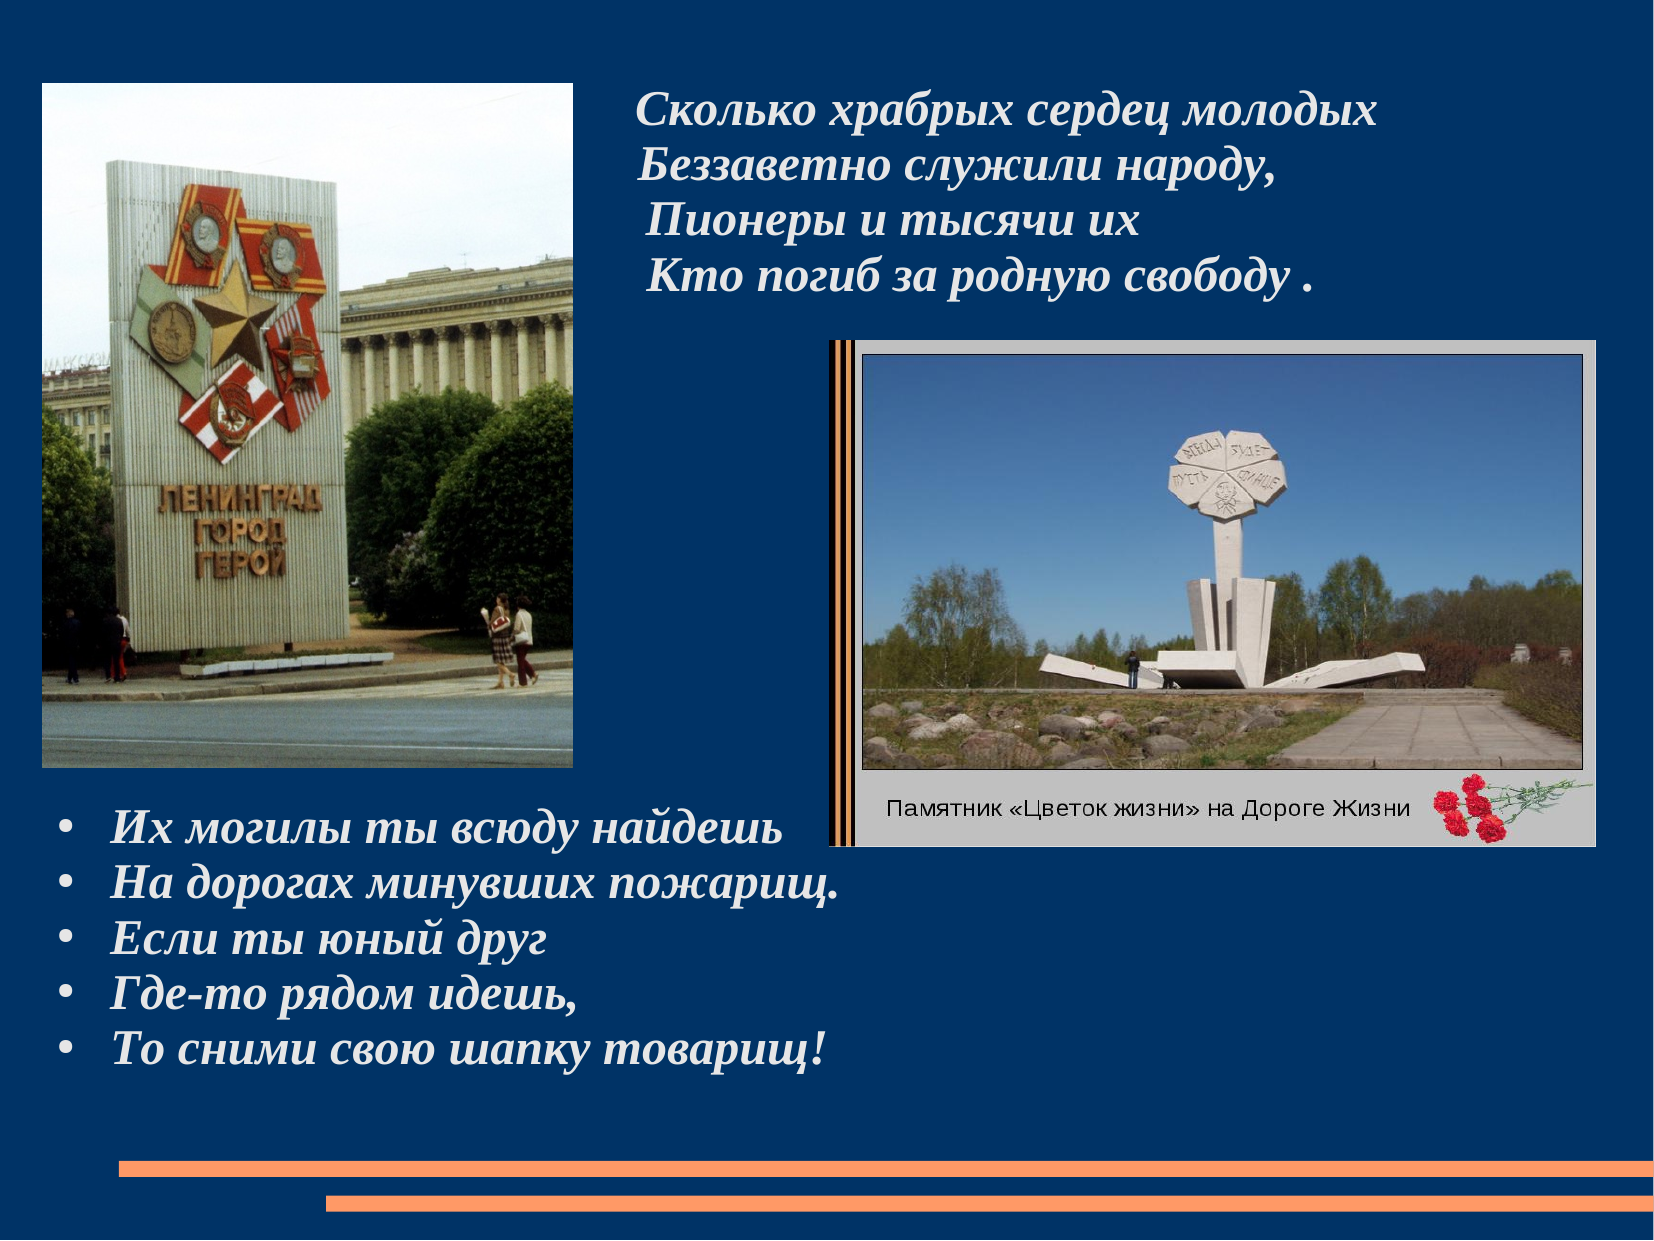

#
 Сколько храбрых сердец молодых
Беззаветно служили народу,
Пионеры и тысячи их
Кто погиб за родную свободу .
Их могилы ты всюду найдешь
На дорогах минувших пожарищ.
Если ты юный друг
Где-то рядом идешь,
То сними свою шапку товарищ!